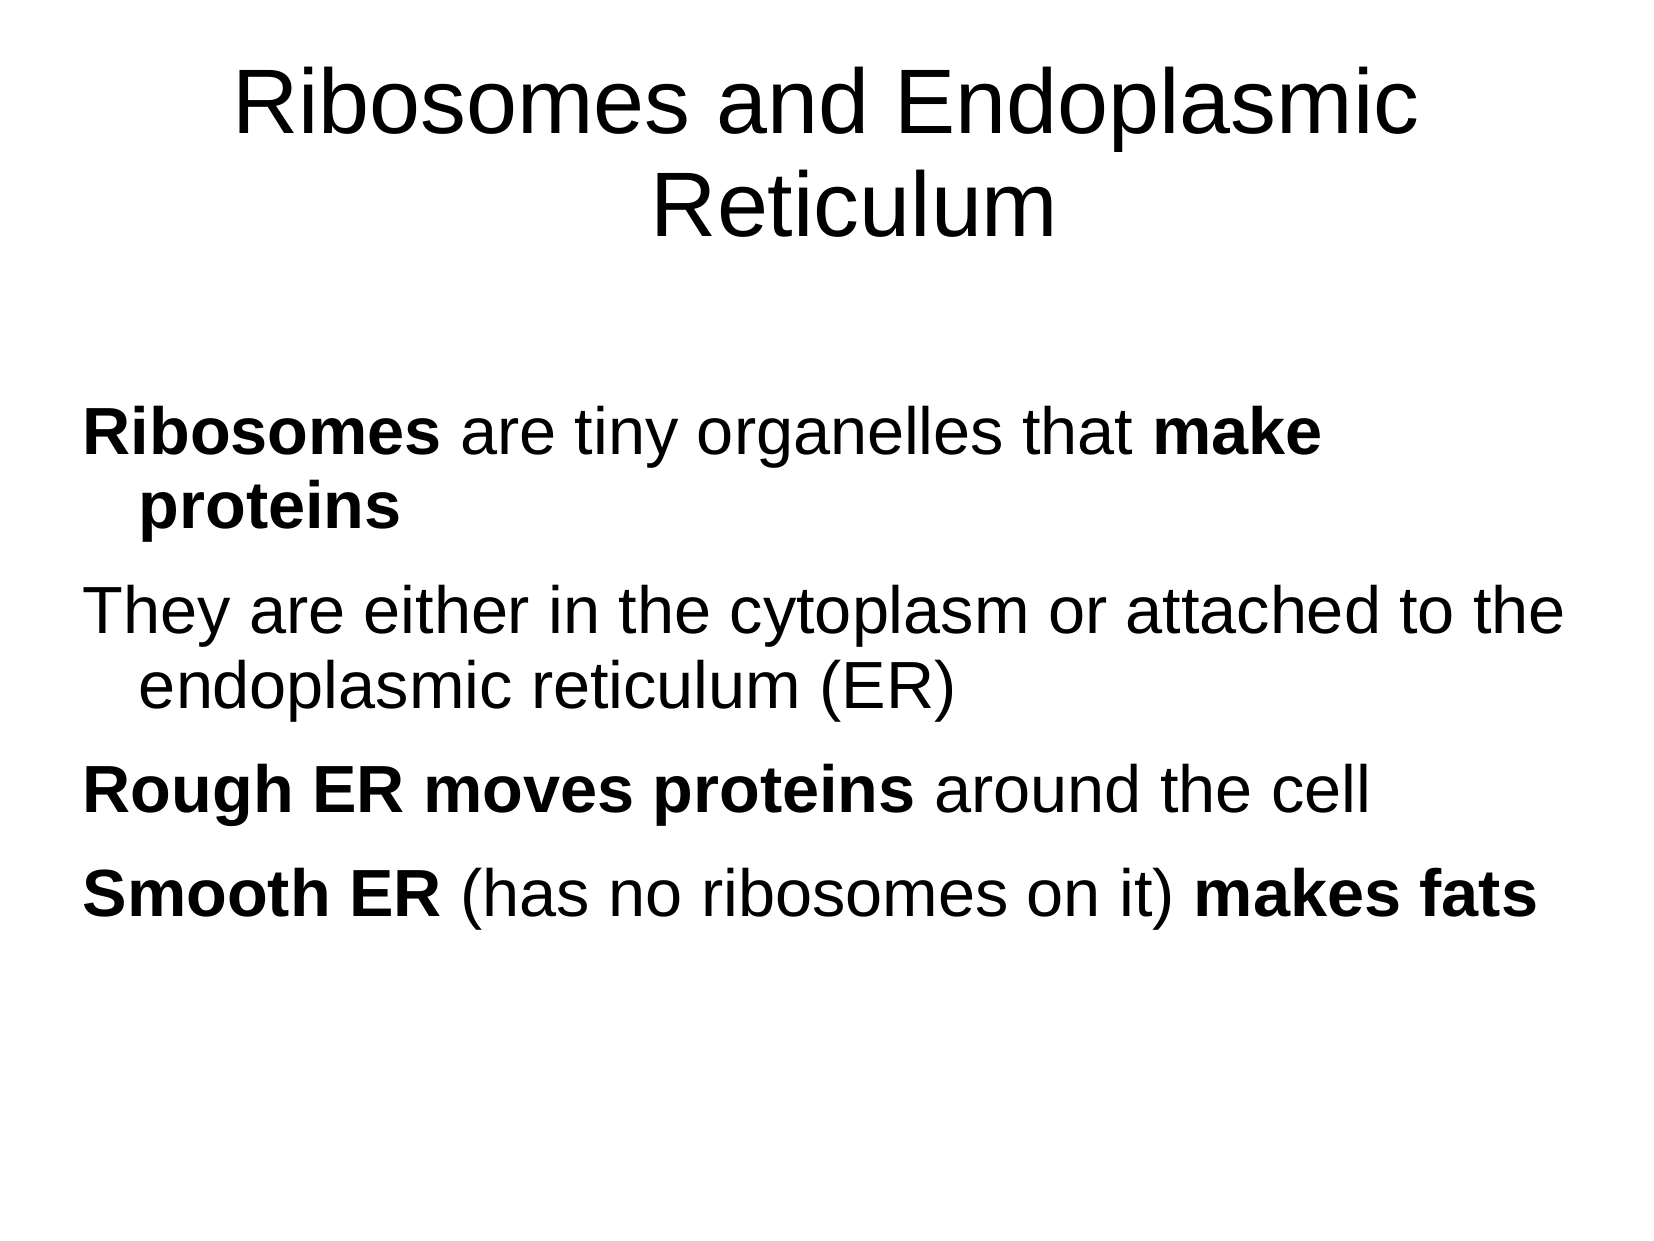

# Ribosomes and Endoplasmic Reticulum
Ribosomes are tiny organelles that make proteins
They are either in the cytoplasm or attached to the endoplasmic reticulum (ER)
Rough ER moves proteins around the cell
Smooth ER (has no ribosomes on it) makes fats